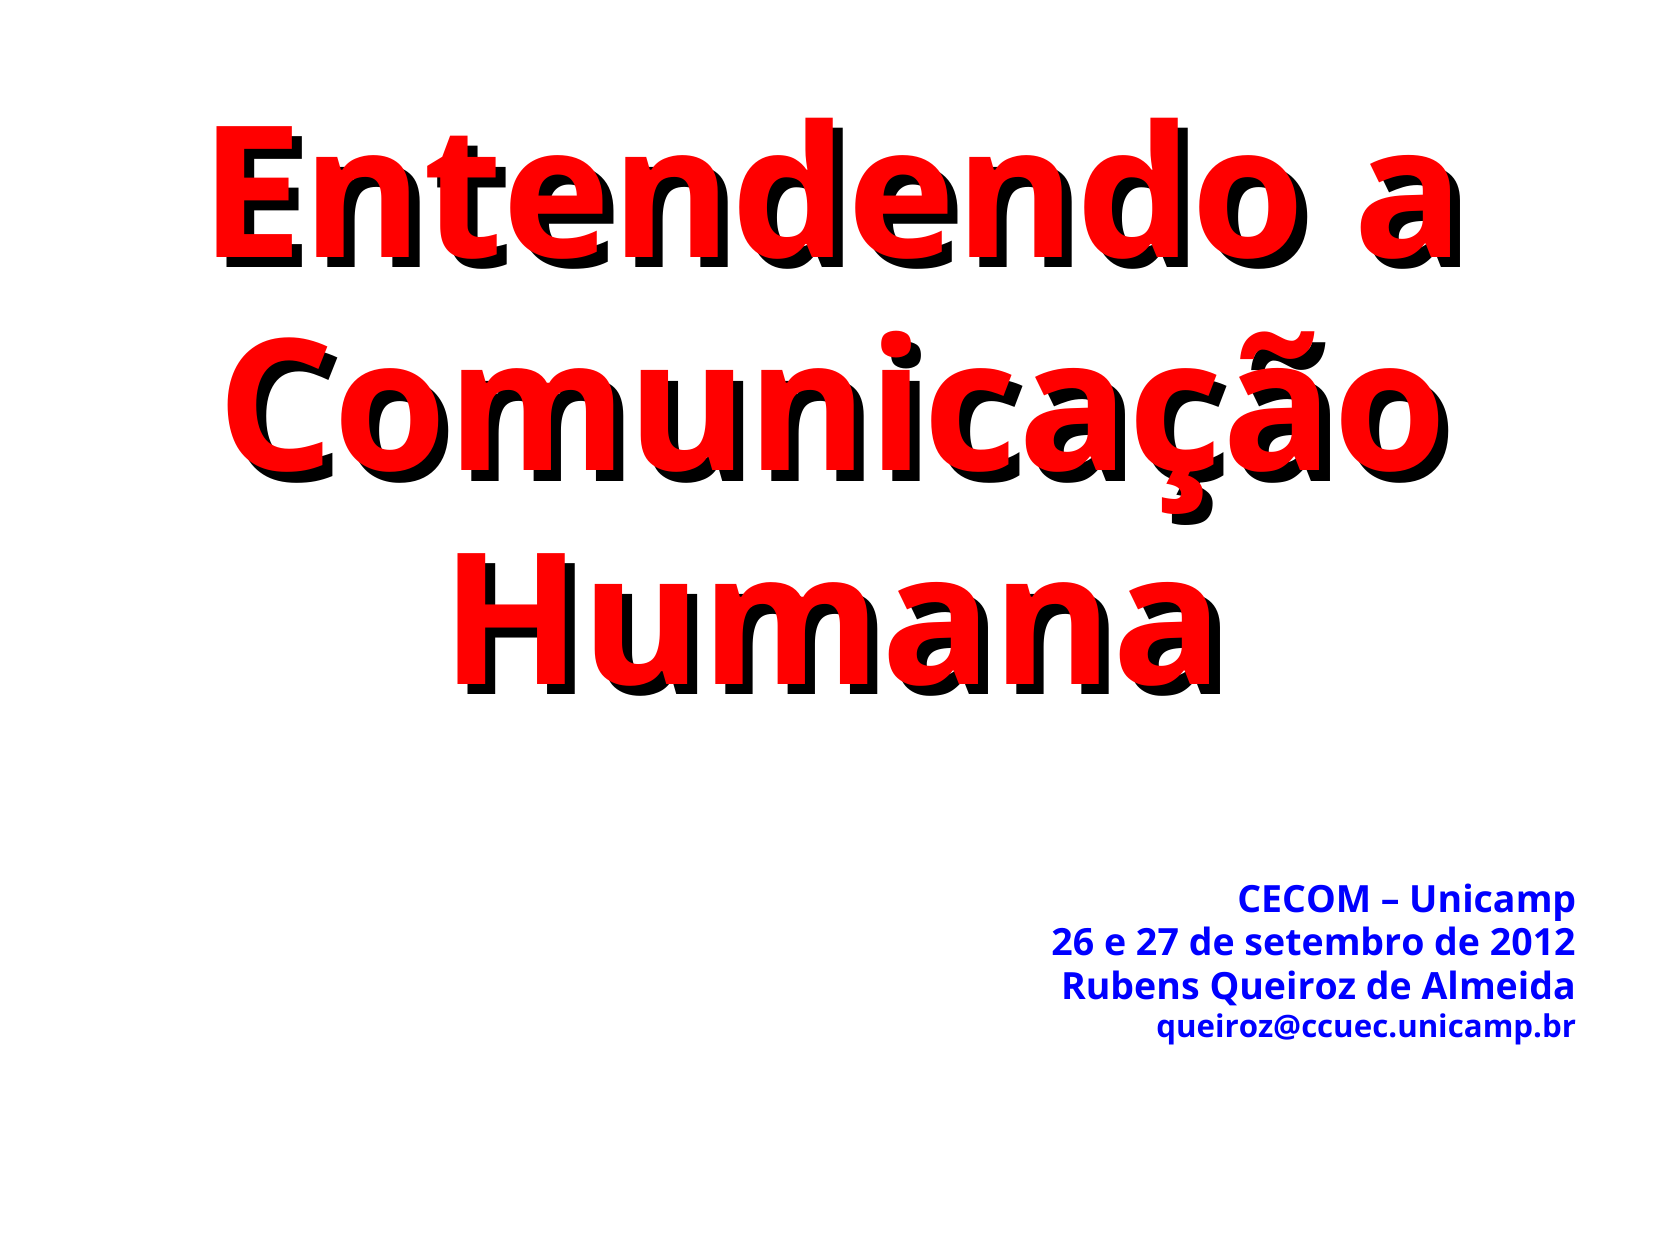

Entendendo a Comunicação Humana
CECOM – Unicamp
26 e 27 de setembro de 2012
Rubens Queiroz de Almeida
queiroz@ccuec.unicamp.br